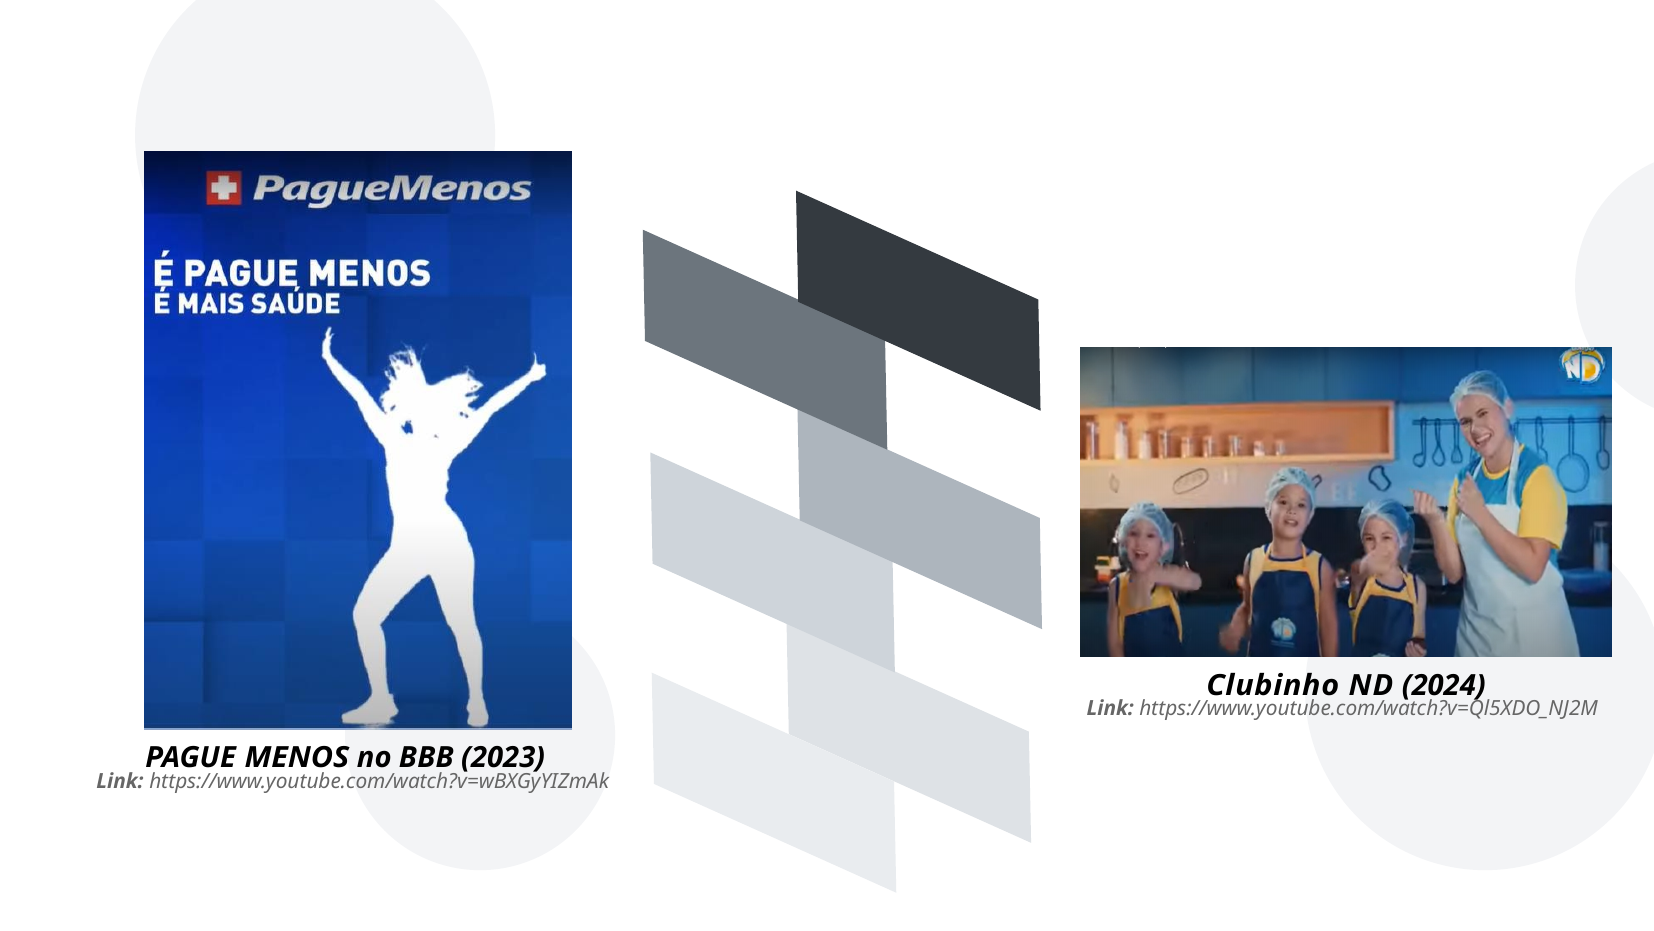

Clubinho ND (2024)
Link: https://www.youtube.com/watch?v=Ql5XDO_NJ2M
 PAGUE MENOS no BBB (2023)
Link: https://www.youtube.com/watch?v=wBXGyYIZmAk